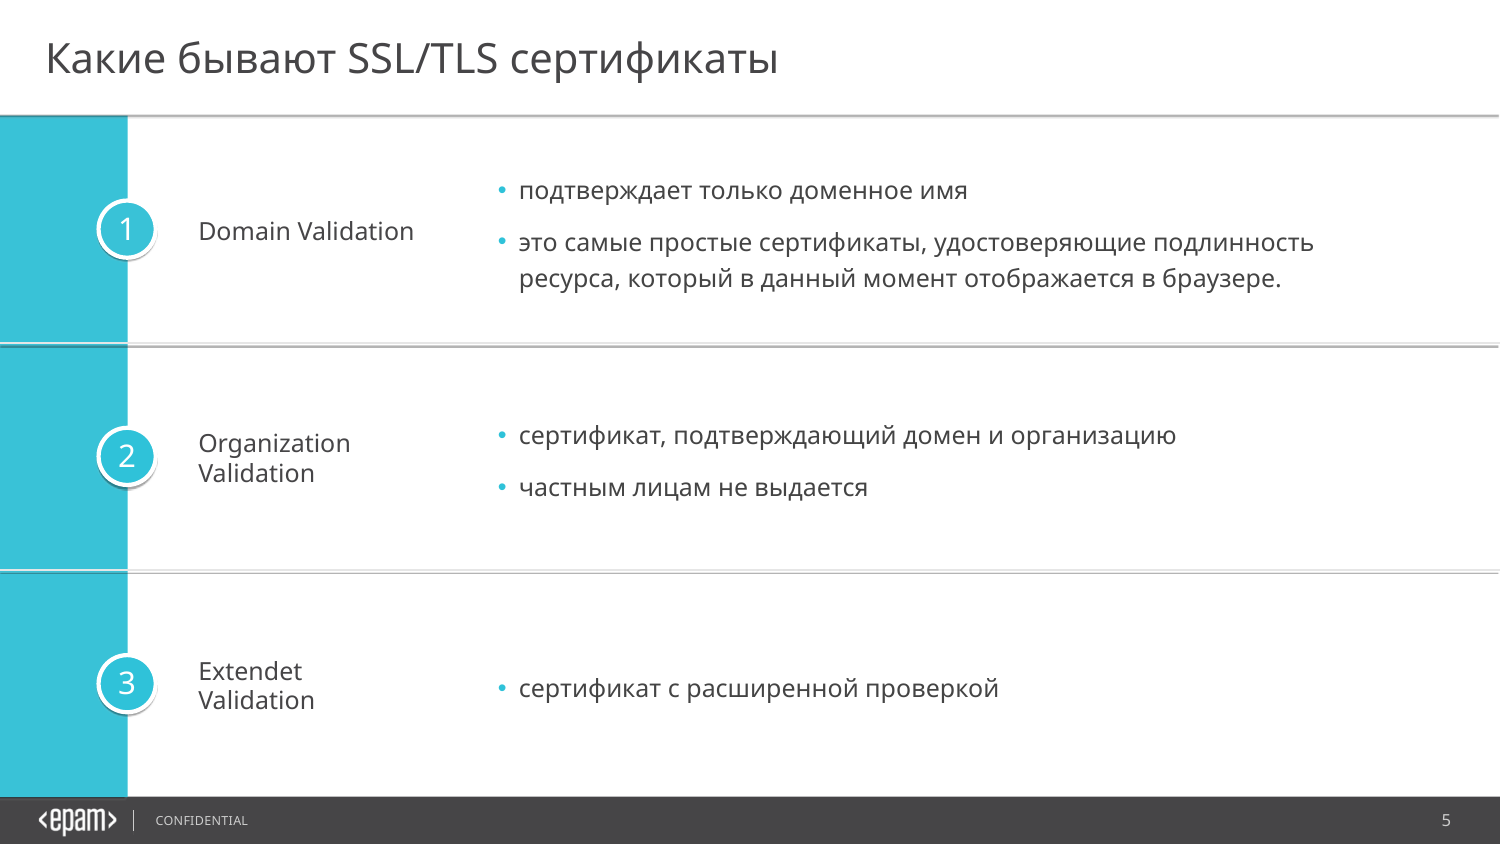

# Какие бывают SSL/TLS сертификаты
Domain Validation
подтверждает только доменное имя
это самые простые сертификаты, удостоверяющие подлинность ресурса, который в данный момент отображается в браузере.
Organization Validation
сертификат, подтверждающий домен и организацию
частным лицам не выдается
Extendet Validation
сертификат с расширенной проверкой